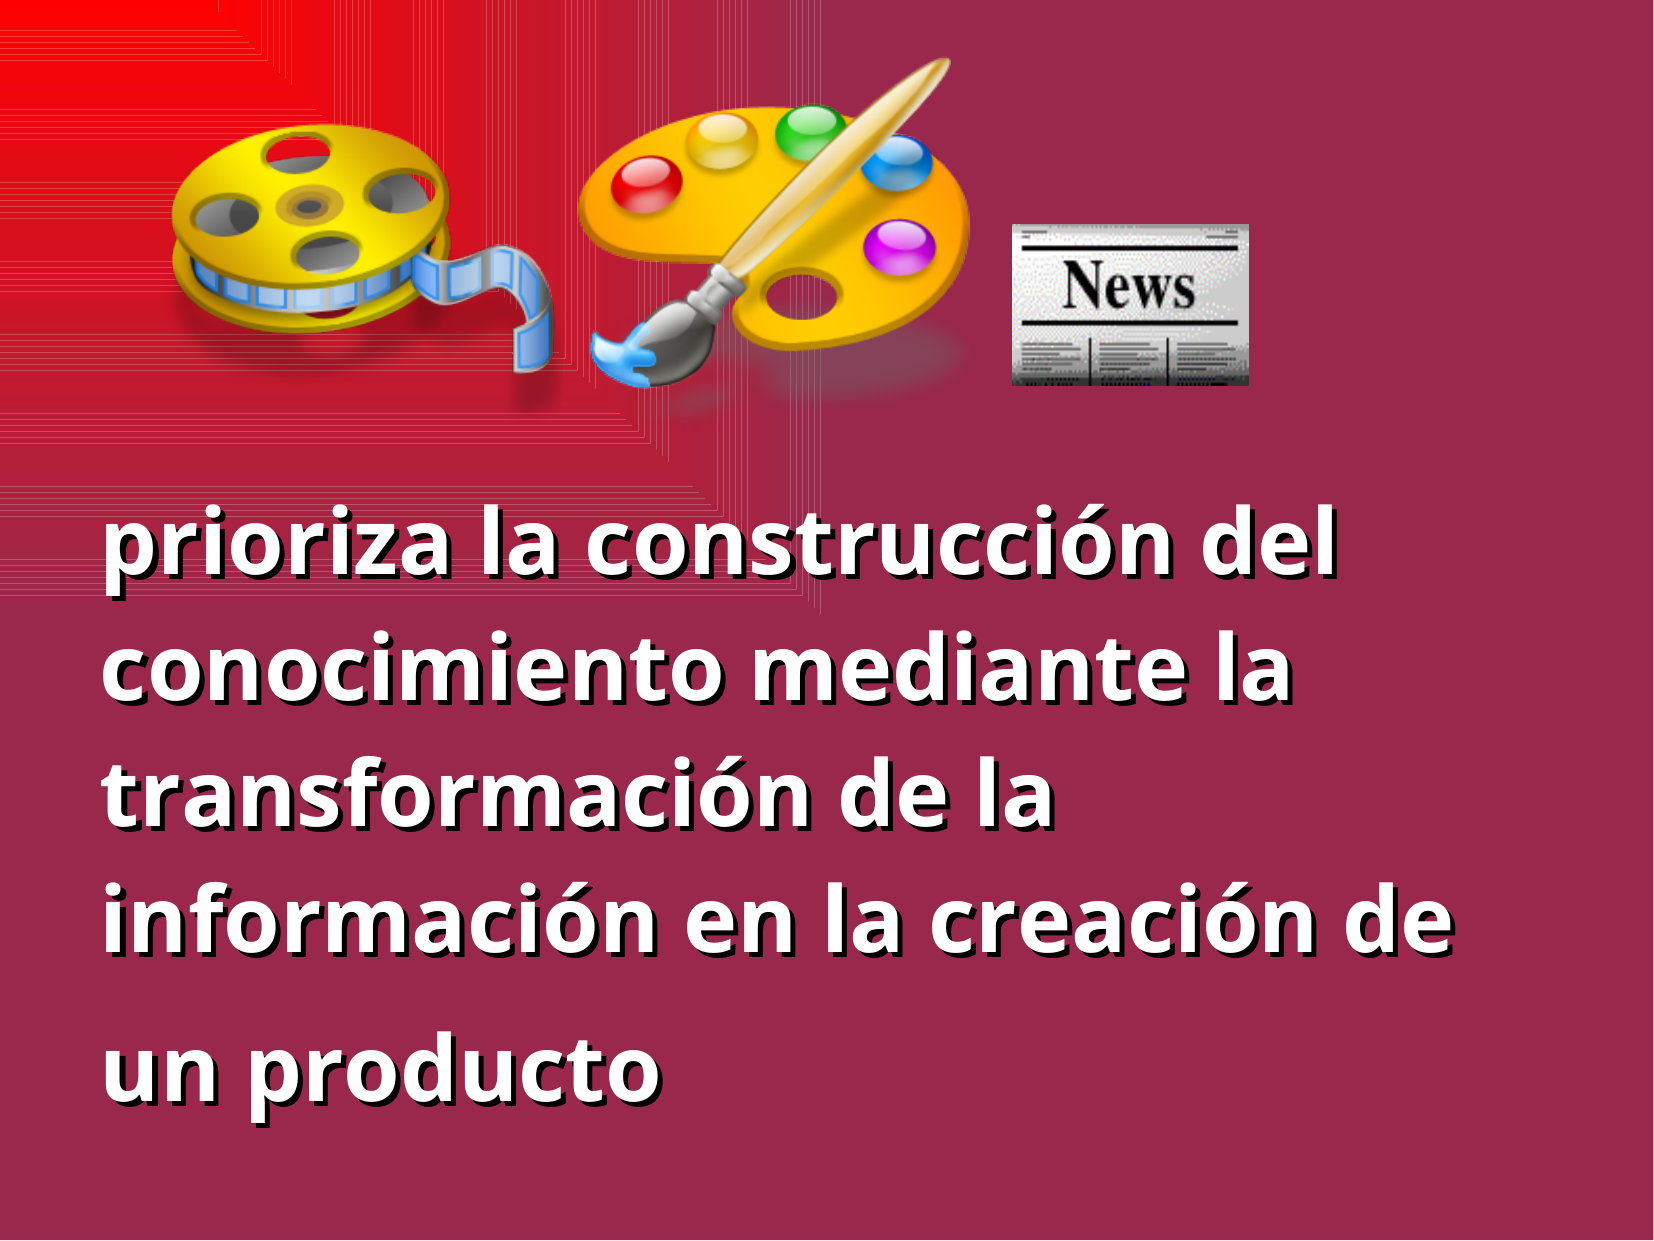

prioriza la construcción del conocimiento mediante la transformación de la información en la creación de un producto